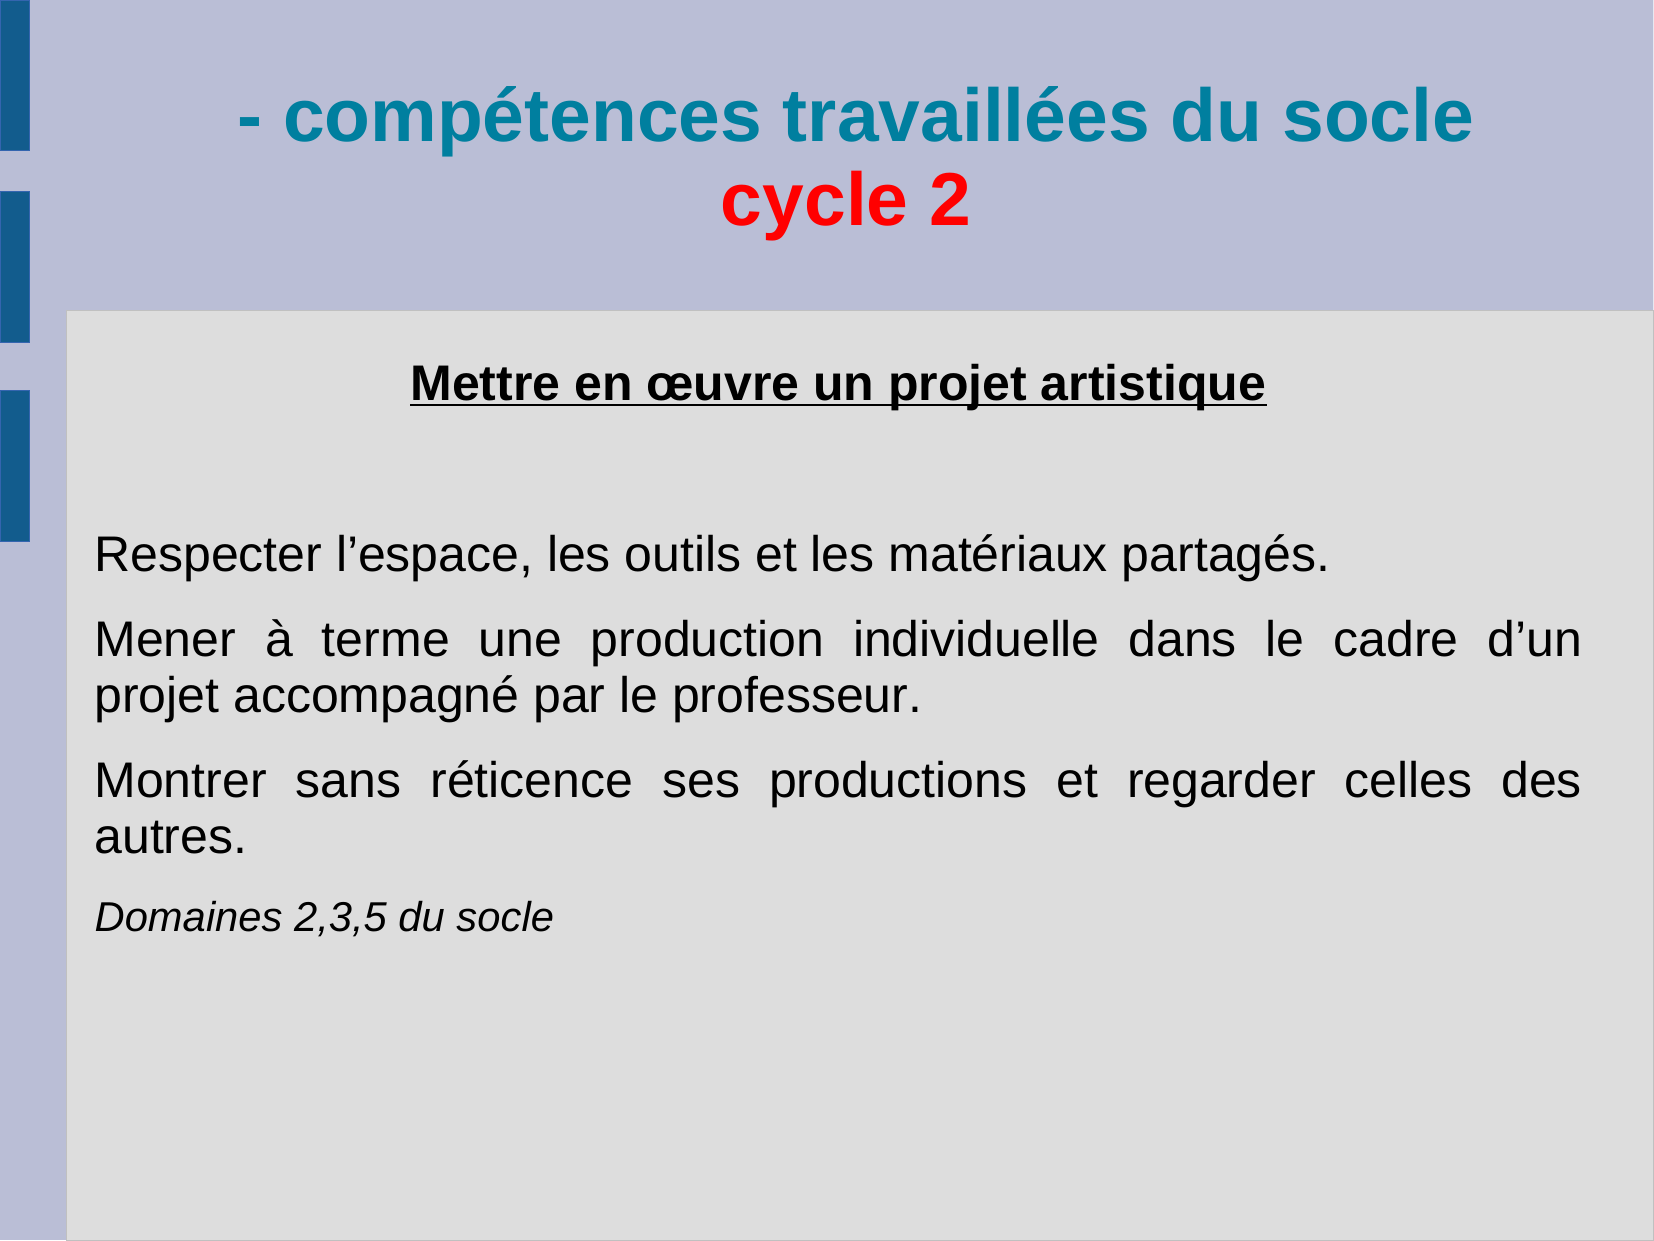

# - compétences travaillées du socle cycle 2
Mettre en œuvre un projet artistique
Respecter l’espace, les outils et les matériaux partagés.
Mener à terme une production individuelle dans le cadre d’un projet accompagné par le professeur.
Montrer sans réticence ses productions et regarder celles des autres.
Domaines 2,3,5 du socle